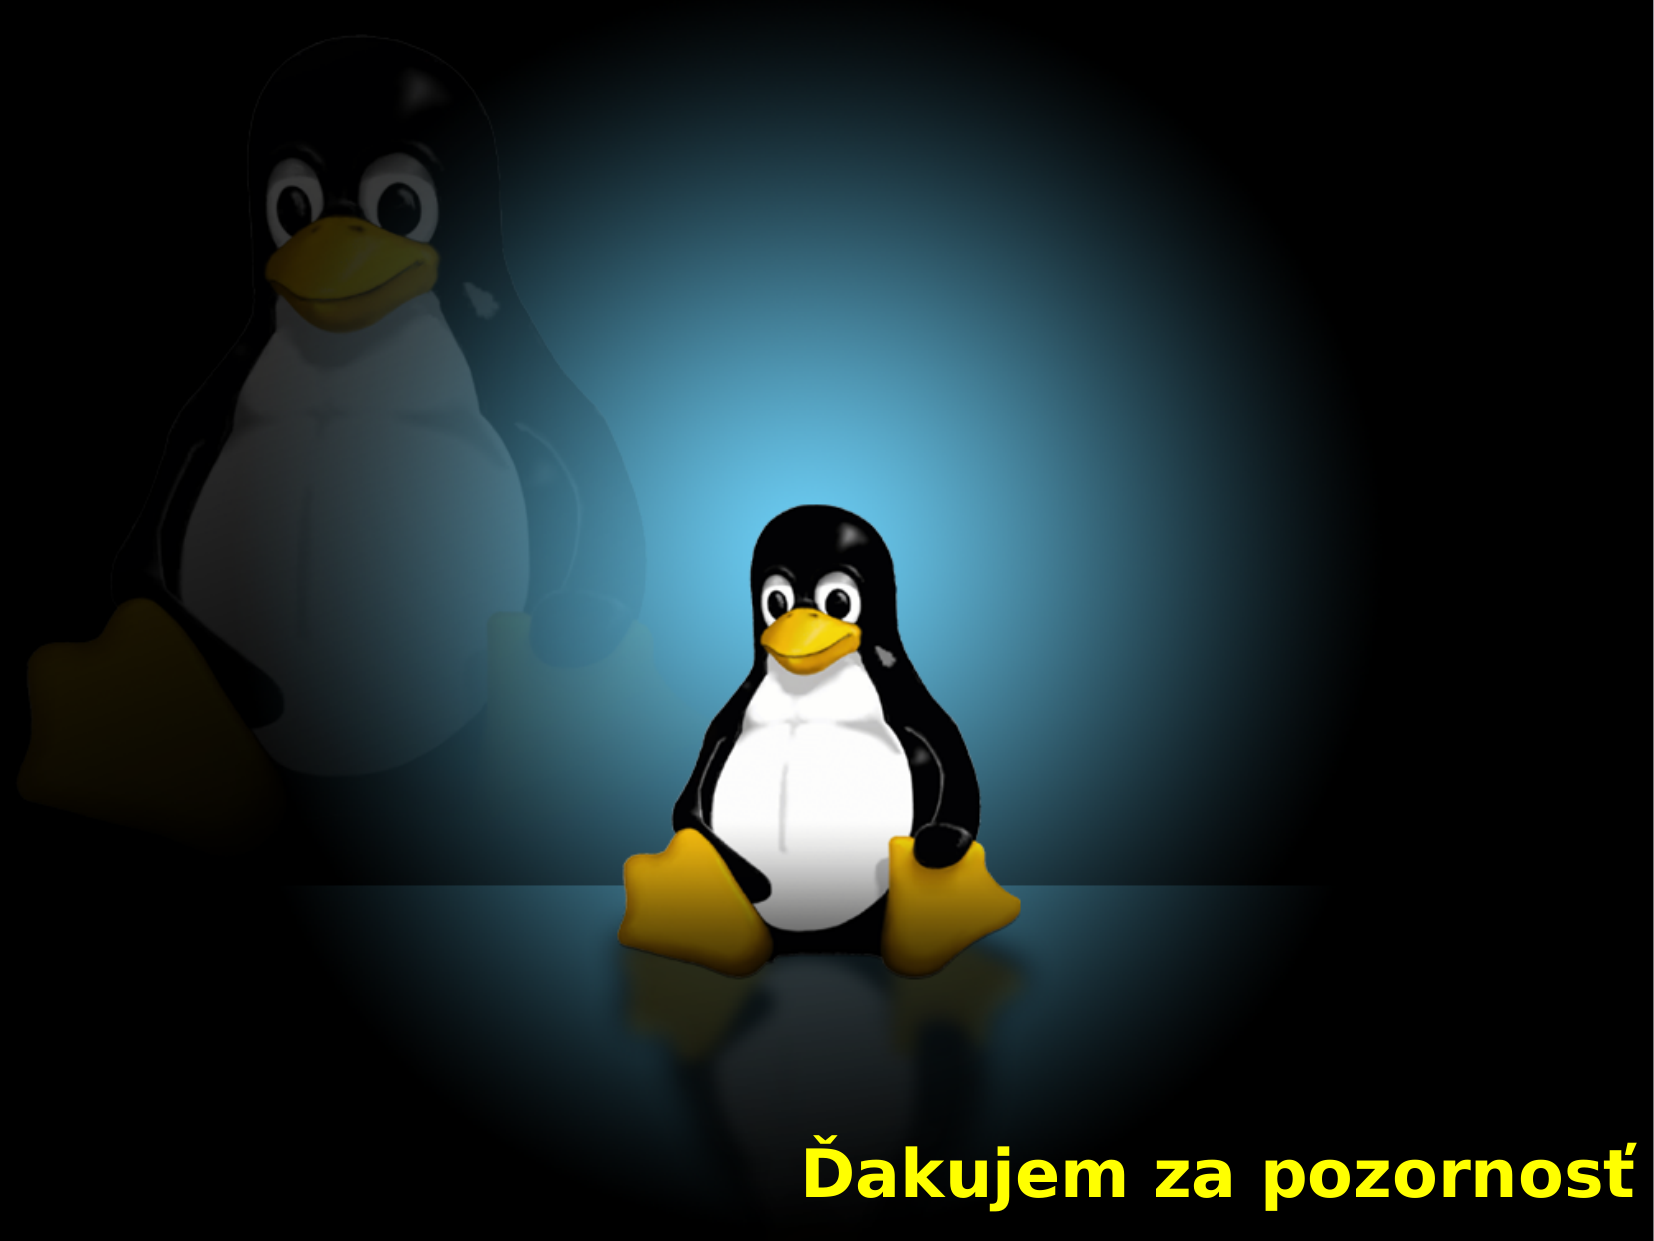

# Ďakujem za pozornosť
Ďakujem za pozornosť